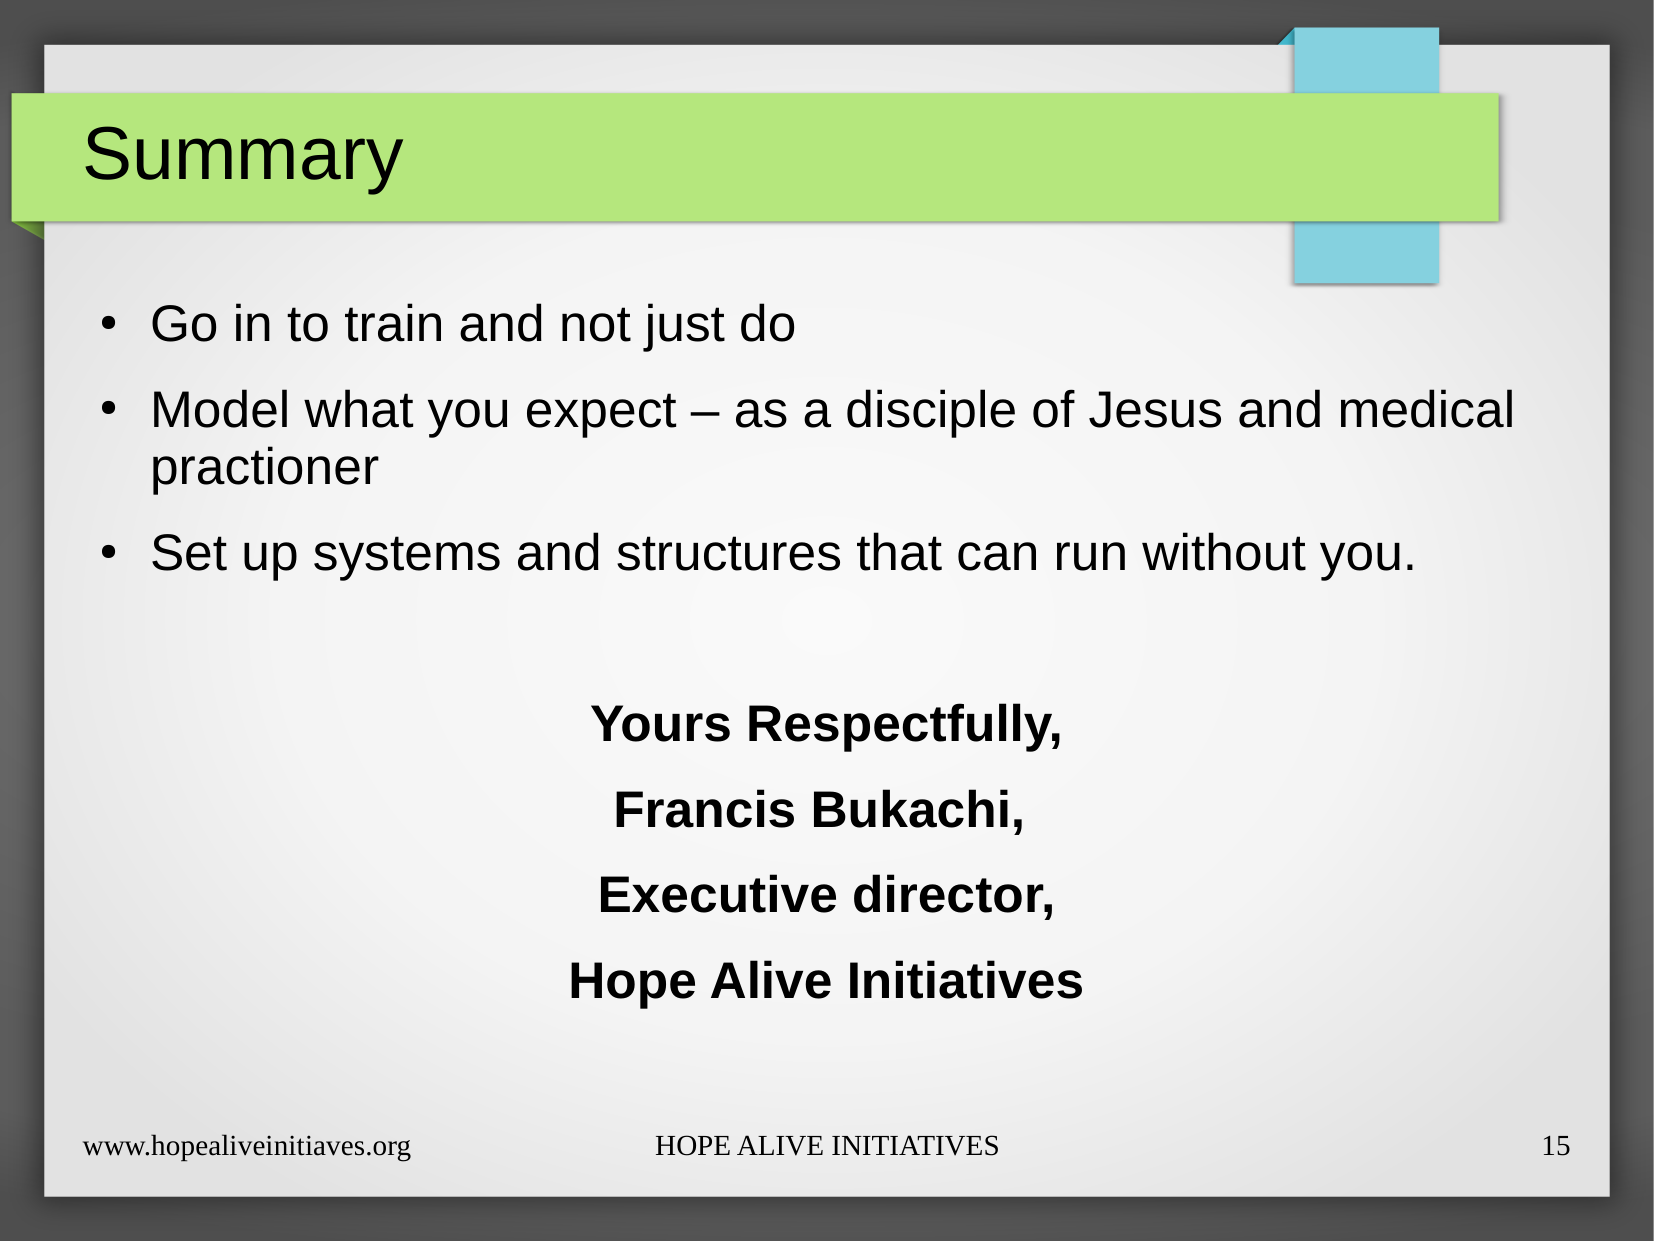

# Summary
Go in to train and not just do
Model what you expect – as a disciple of Jesus and medical practioner
Set up systems and structures that can run without you.
Yours Respectfully,
Francis Bukachi,
Executive director,
Hope Alive Initiatives
www.hopealiveinitiaves.org
HOPE ALIVE INITIATIVES
15